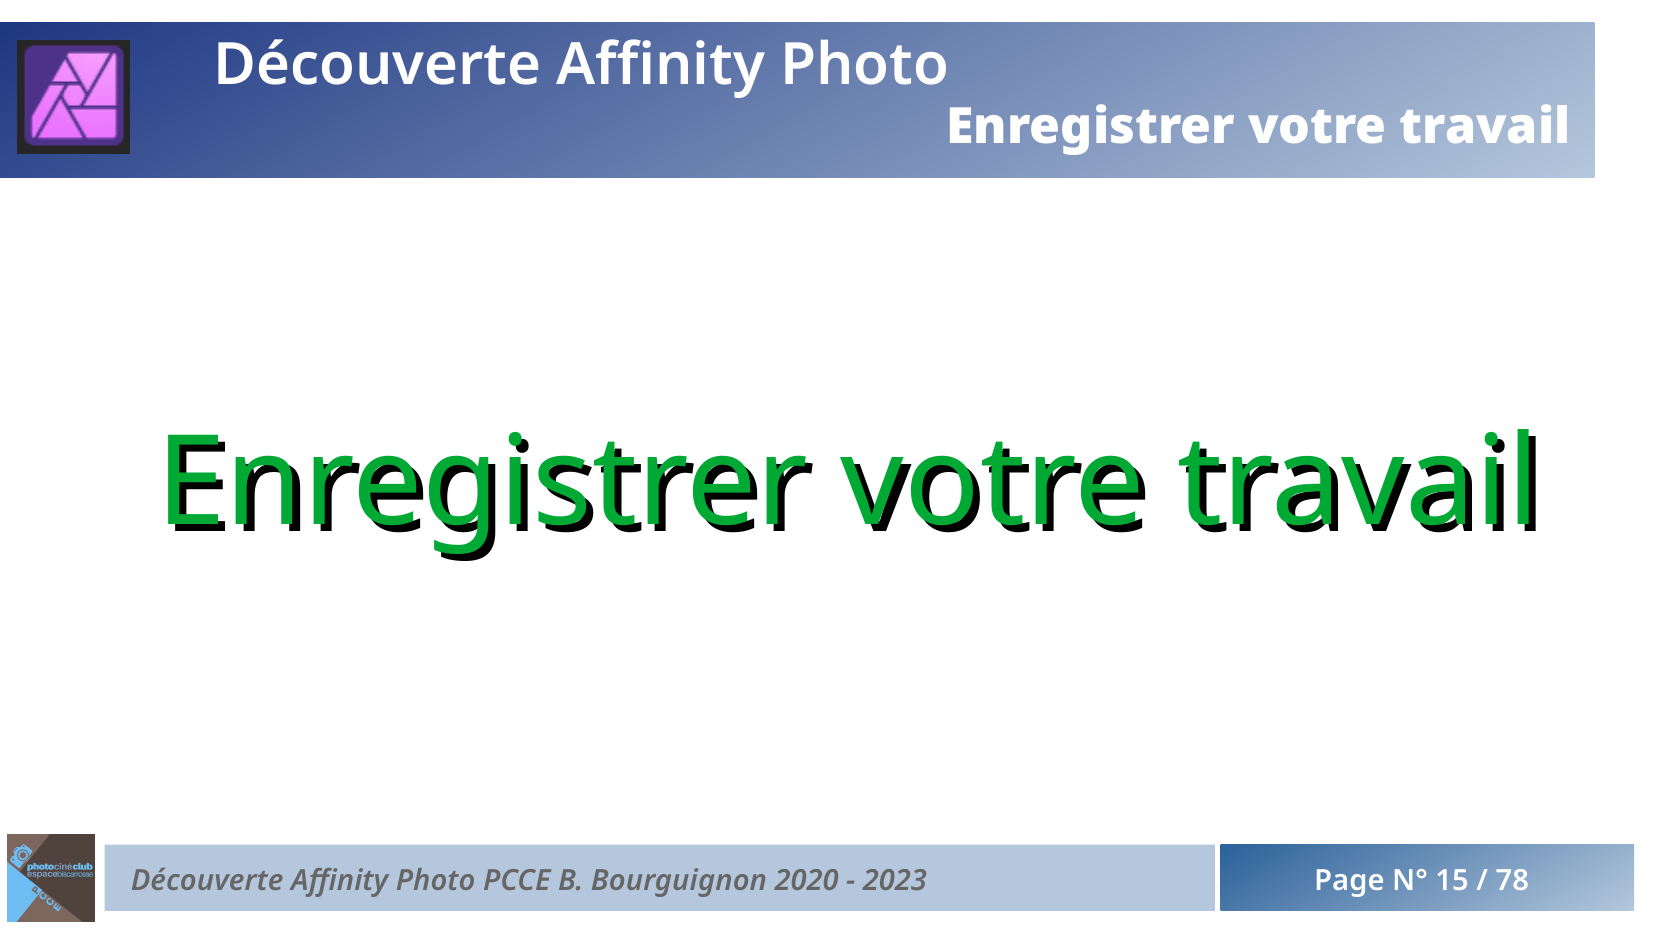

# Enregistrer votre travail
Enregistrer votre travail